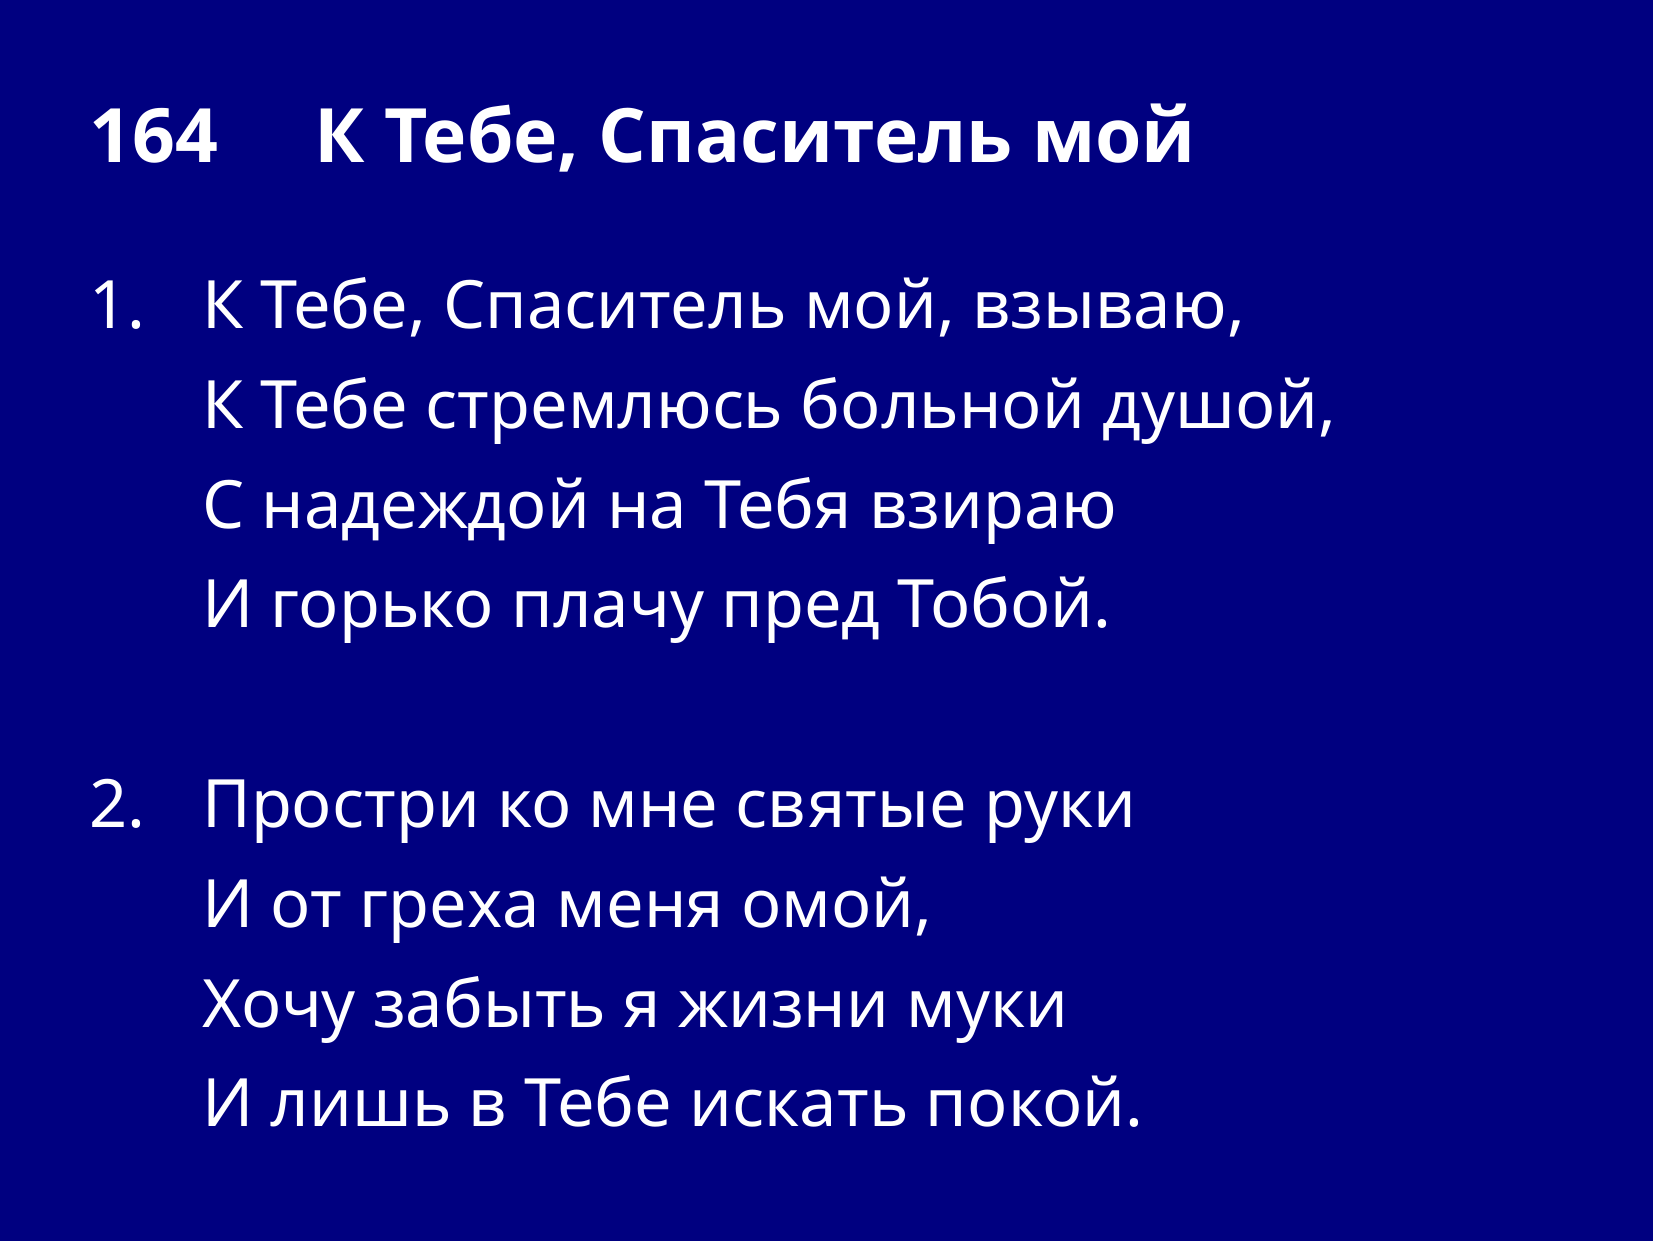

164	К Тебе, Спаситель мой
1.	К Тебе, Спаситель мой, взываю,
	К Тебе стремлюсь больной душой,
	С надеждой на Тебя взираю
	И горько плачу пред Тобой.
2.	Простри ко мне святые руки
	И от греха меня омой,
	Хочу забыть я жизни муки
	И лишь в Тебе искать покой.